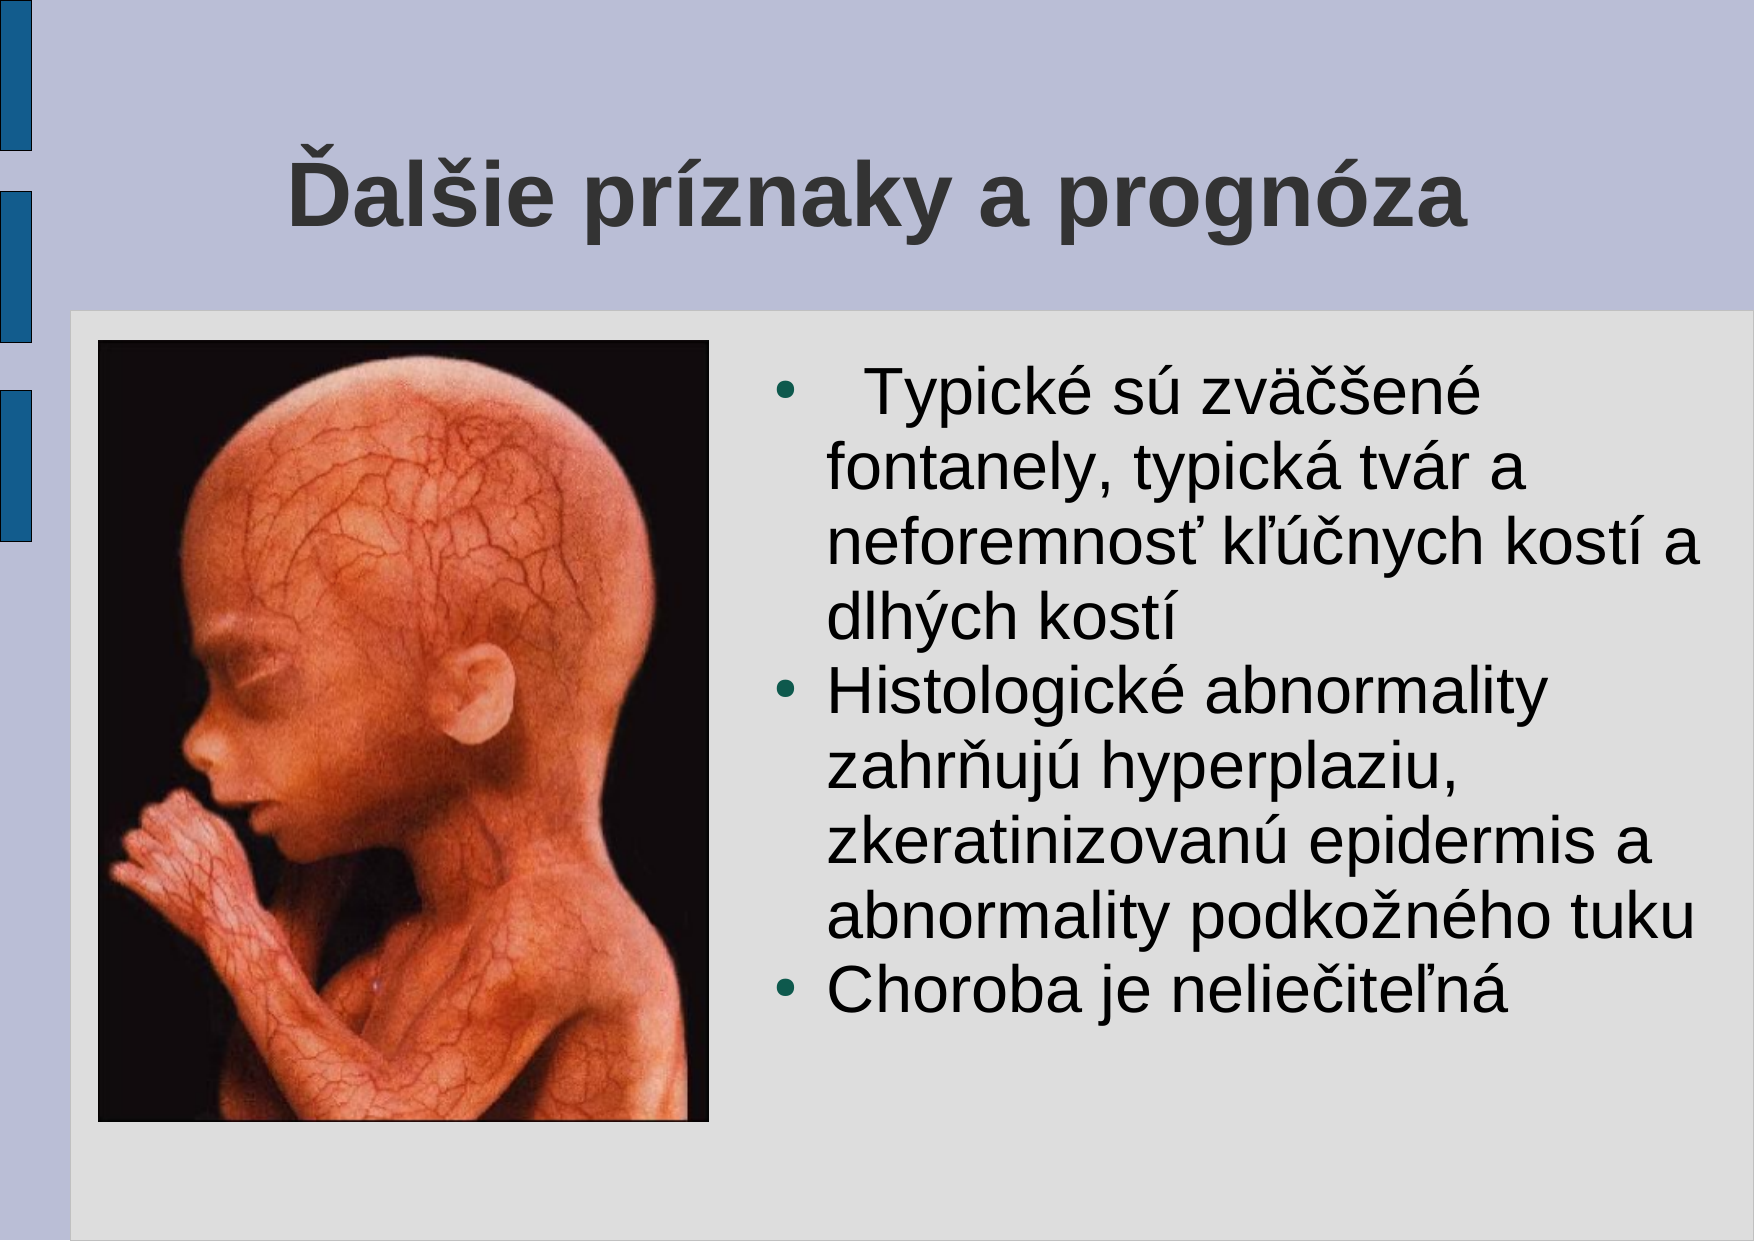

# Ďalšie príznaky a prognóza
 Typické sú zväčšené fontanely, typická tvár a neforemnosť kľúčnych kostí a dlhých kostí
Histologické abnormality zahrňujú hyperplaziu, zkeratinizovanú epidermis a abnormality podkožného tuku
Choroba je neliečiteľná